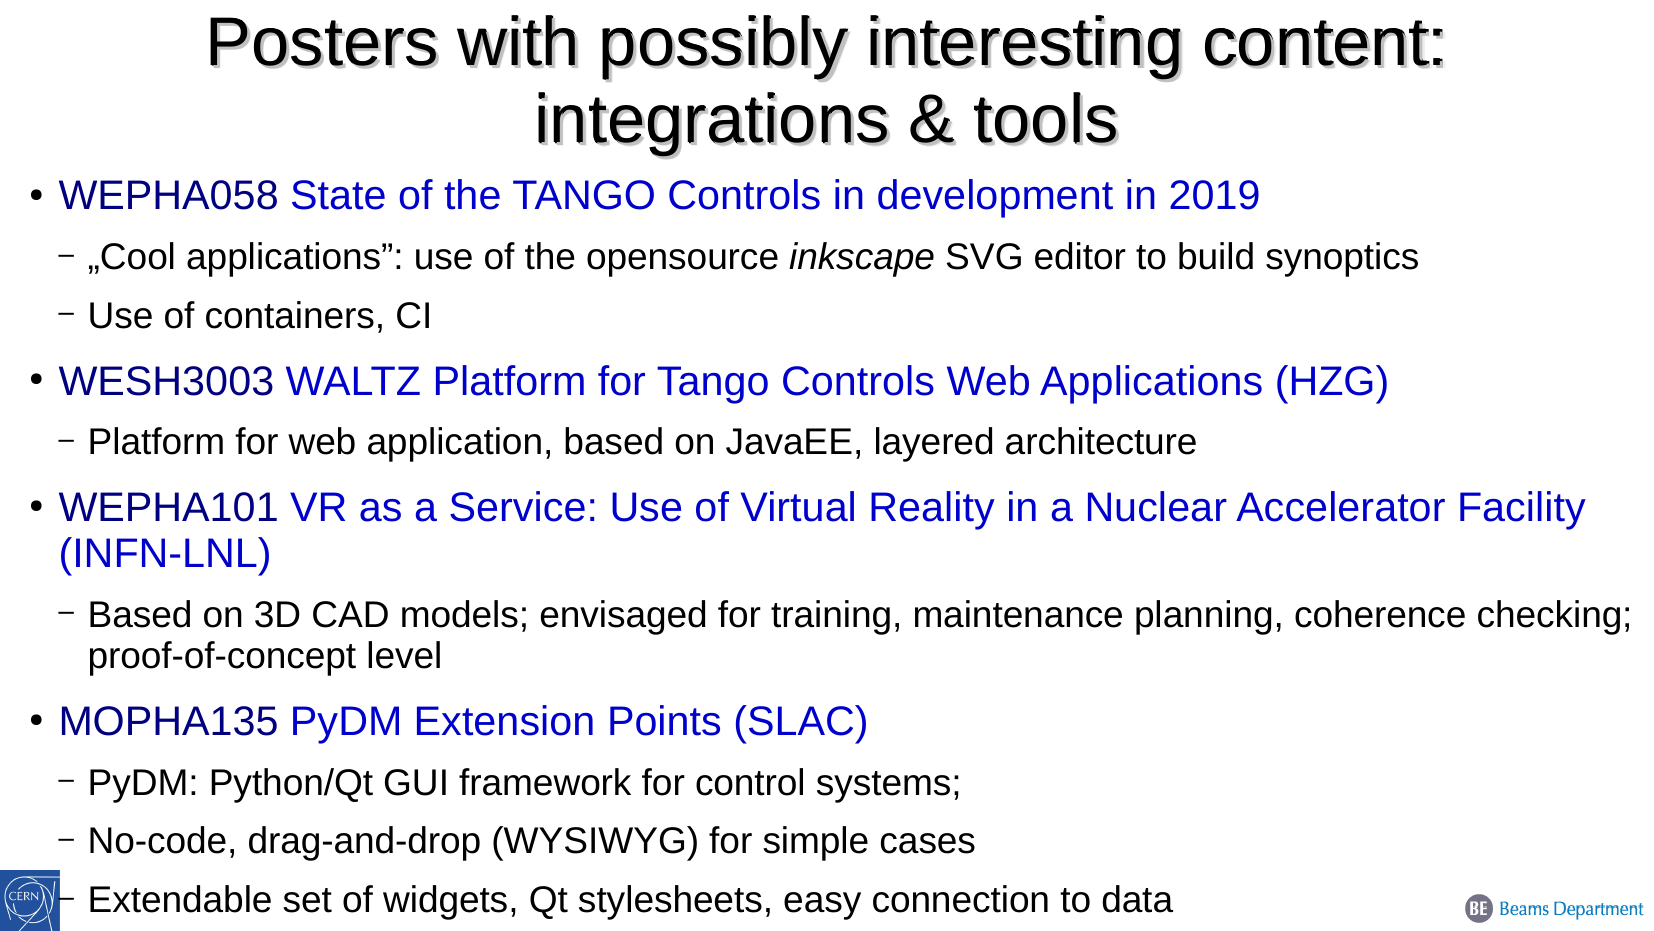

# Posters with possibly interesting content: integrations & tools
WEPHA058 State of the TANGO Controls in development in 2019
„Cool applications”: use of the opensource inkscape SVG editor to build synoptics
Use of containers, CI
WESH3003 WALTZ Platform for Tango Controls Web Applications (HZG)
Platform for web application, based on JavaEE, layered architecture
WEPHA101 VR as a Service: Use of Virtual Reality in a Nuclear Accelerator Facility (INFN-LNL)
Based on 3D CAD models; envisaged for training, maintenance planning, coherence checking; proof-of-concept level
MOPHA135 PyDM Extension Points (SLAC)
PyDM: Python/Qt GUI framework for control systems;
No-code, drag-and-drop (WYSIWYG) for simple cases
Extendable set of widgets, Qt stylesheets, easy connection to data